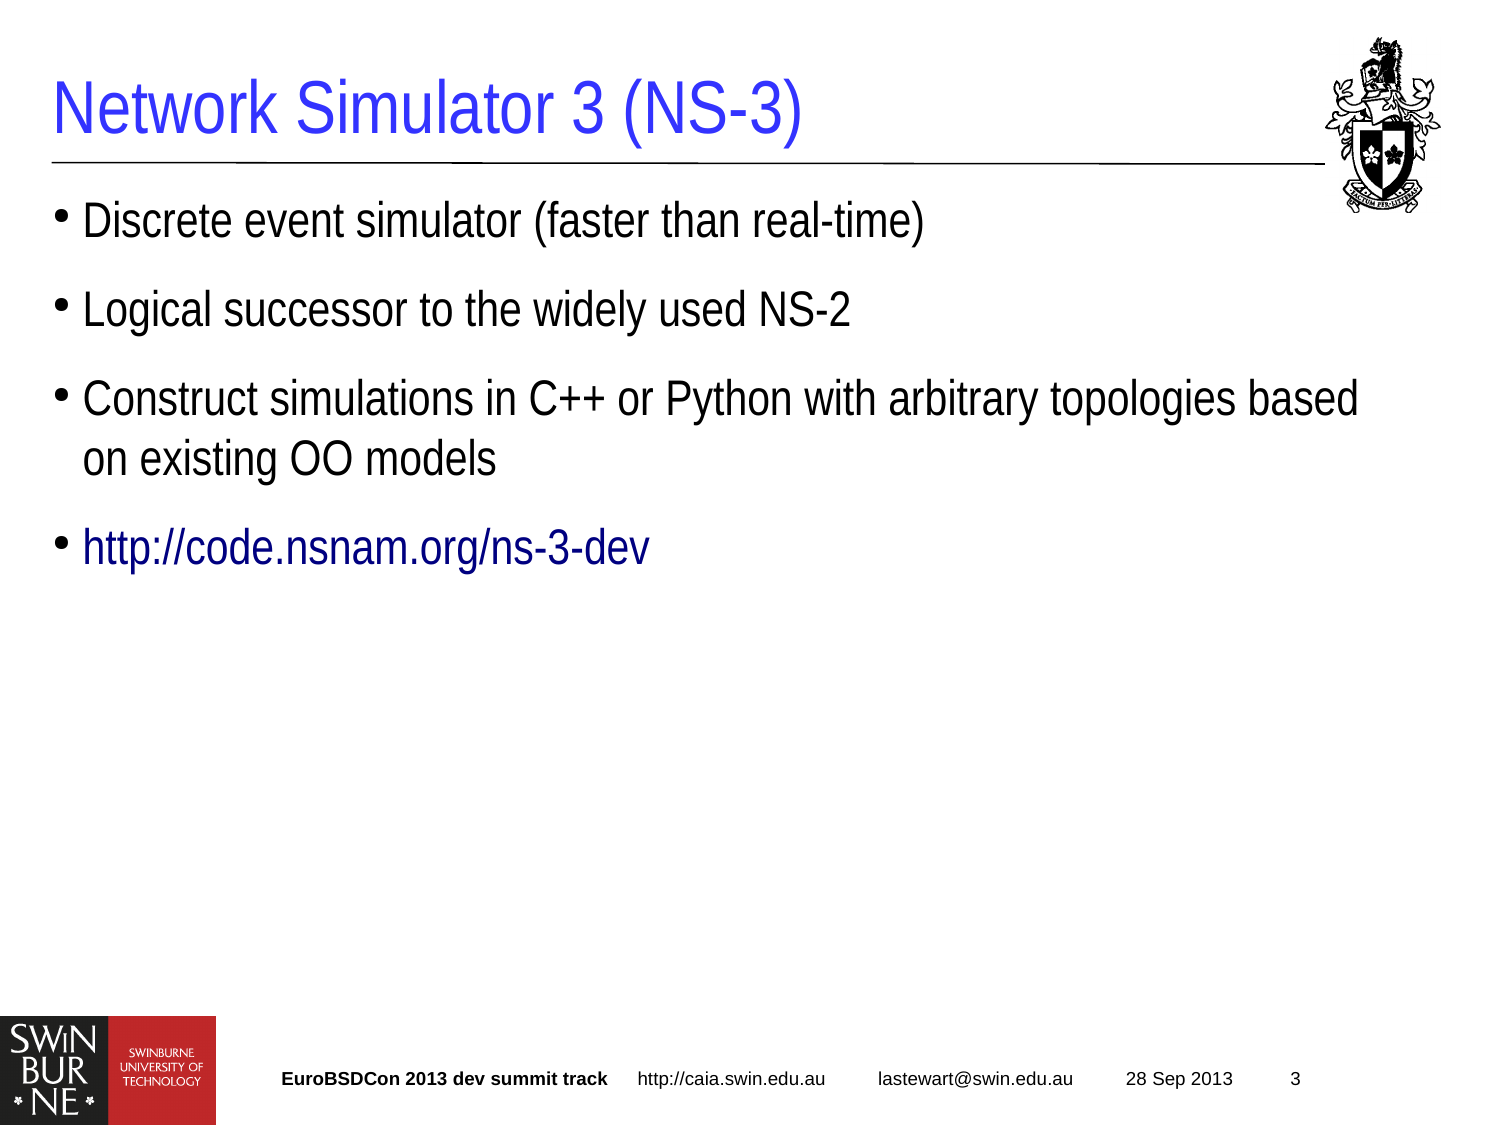

# Network Simulator 3 (NS-3)
Discrete event simulator (faster than real-time)
Logical successor to the widely used NS-2
Construct simulations in C++ or Python with arbitrary topologies based on existing OO models
http://code.nsnam.org/ns-3-dev